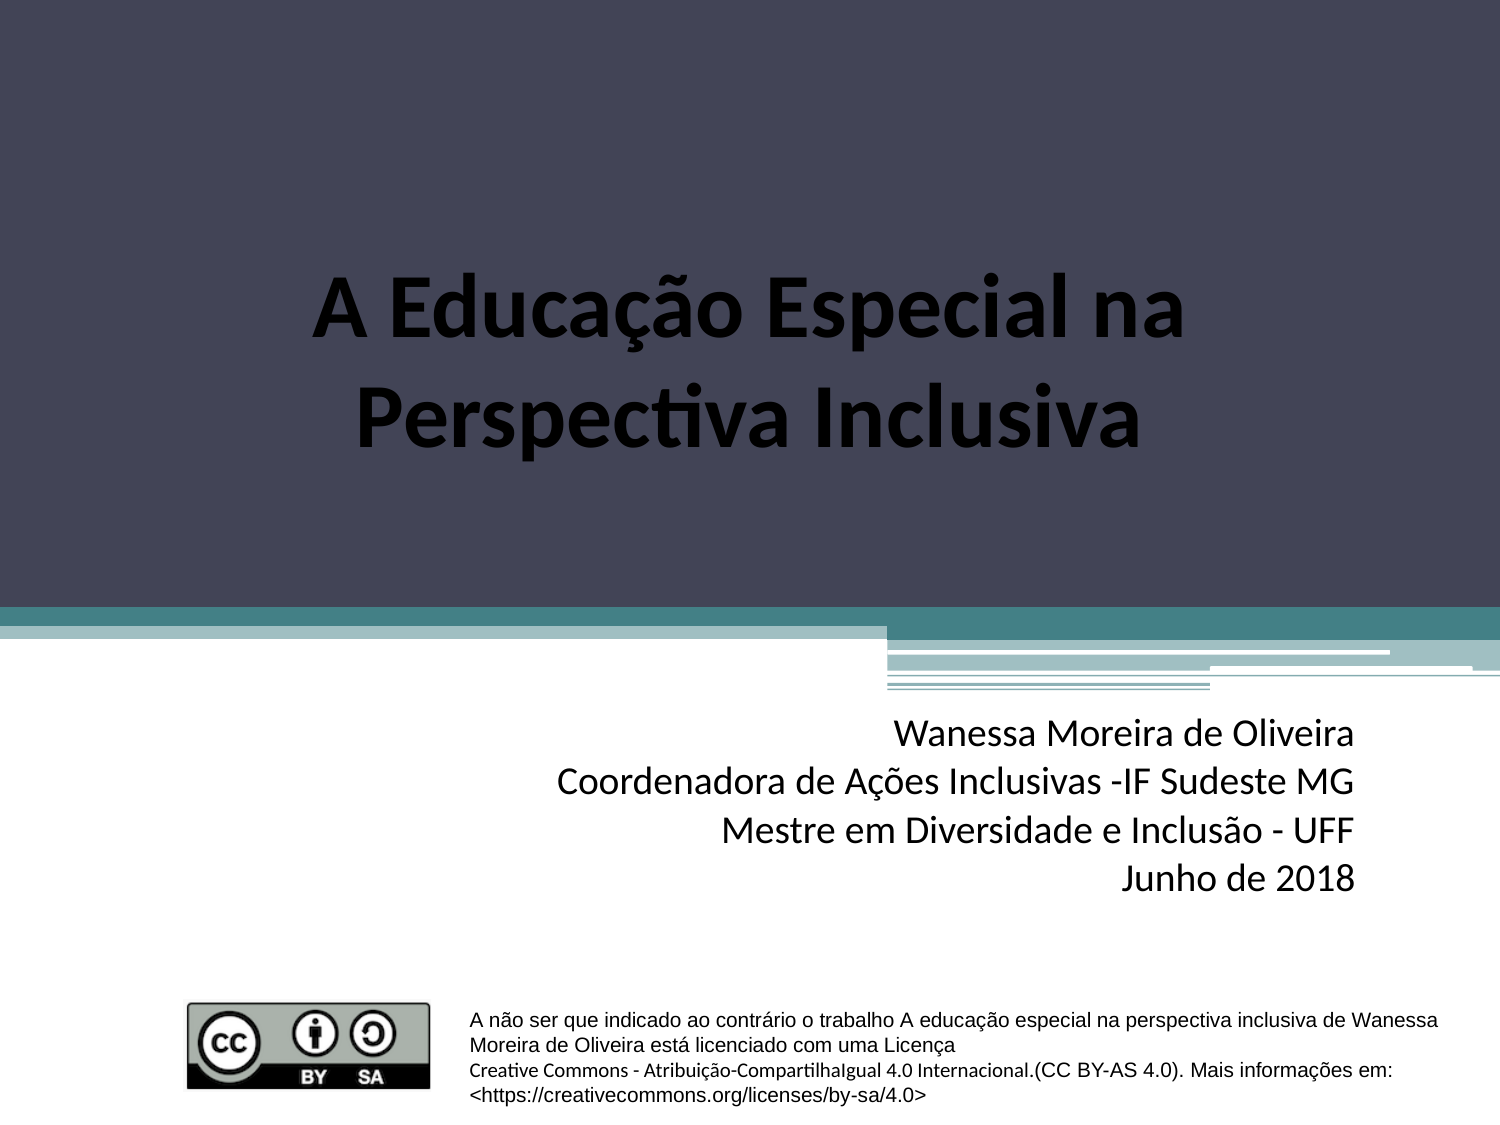

# A Educação Especial na Perspectiva Inclusiva
Wanessa Moreira de Oliveira
Coordenadora de Ações Inclusivas -IF Sudeste MG
Mestre em Diversidade e Inclusão - UFF
Junho de 2018
A não ser que indicado ao contrário o trabalho A educação especial na perspectiva inclusiva de Wanessa Moreira de Oliveira está licenciado com uma Licença Creative Commons - Atribuição-CompartilhaIgual 4.0 Internacional.(CC BY-AS 4.0). Mais informações em:  <https://creativecommons.org/licenses/by-sa/4.0>